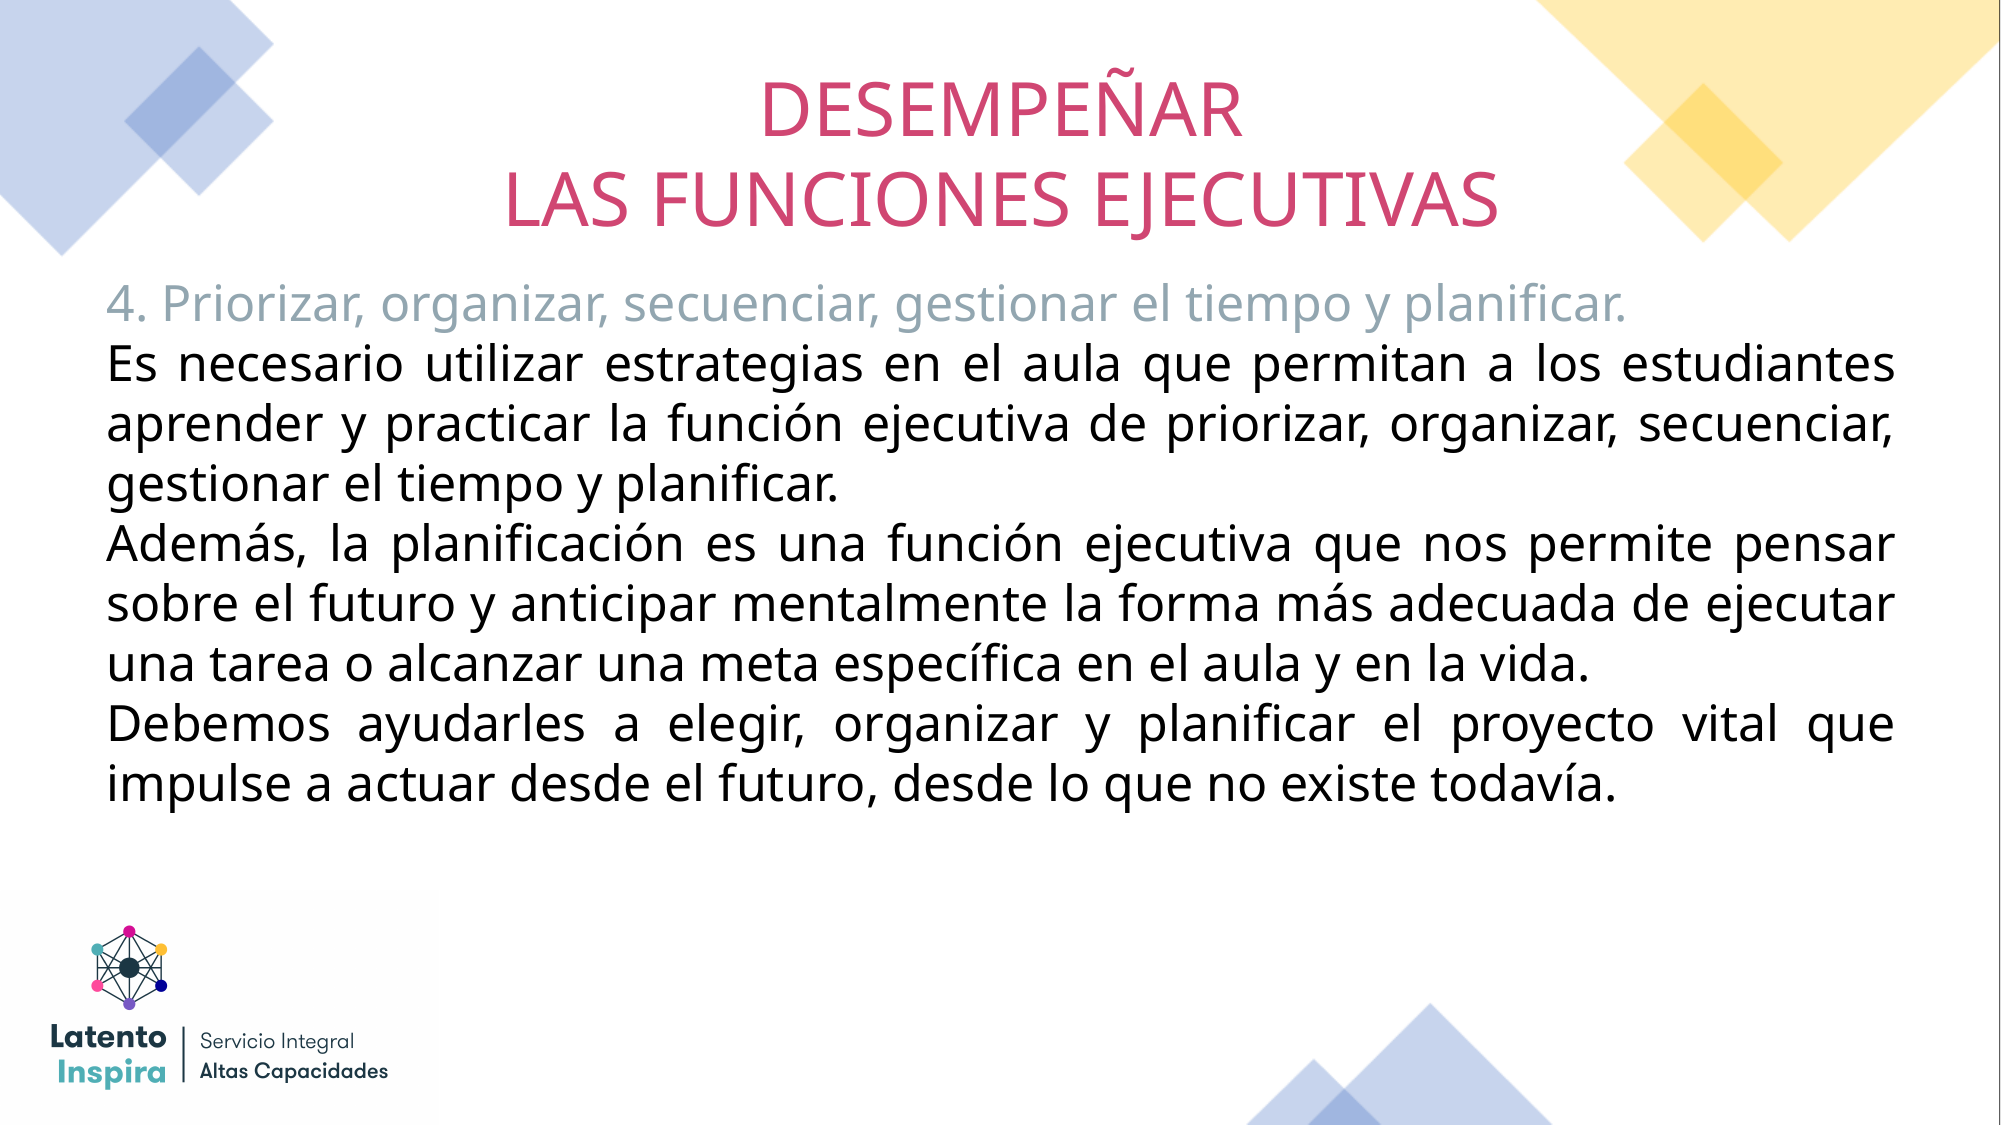

DESEMPEÑAR
LAS FUNCIONES EJECUTIVAS
4. Priorizar, organizar, secuenciar, gestionar el tiempo y planificar.
Es necesario utilizar estrategias en el aula que permitan a los estudiantes aprender y practicar la función ejecutiva de priorizar, organizar, secuenciar, gestionar el tiempo y planificar.
Además, la planificación es una función ejecutiva que nos permite pensar sobre el futuro y anticipar mentalmente la forma más adecuada de ejecutar una tarea o alcanzar una meta específica en el aula y en la vida.
Debemos ayudarles a elegir, organizar y planificar el proyecto vital que impulse a actuar desde el futuro, desde lo que no existe todavía.